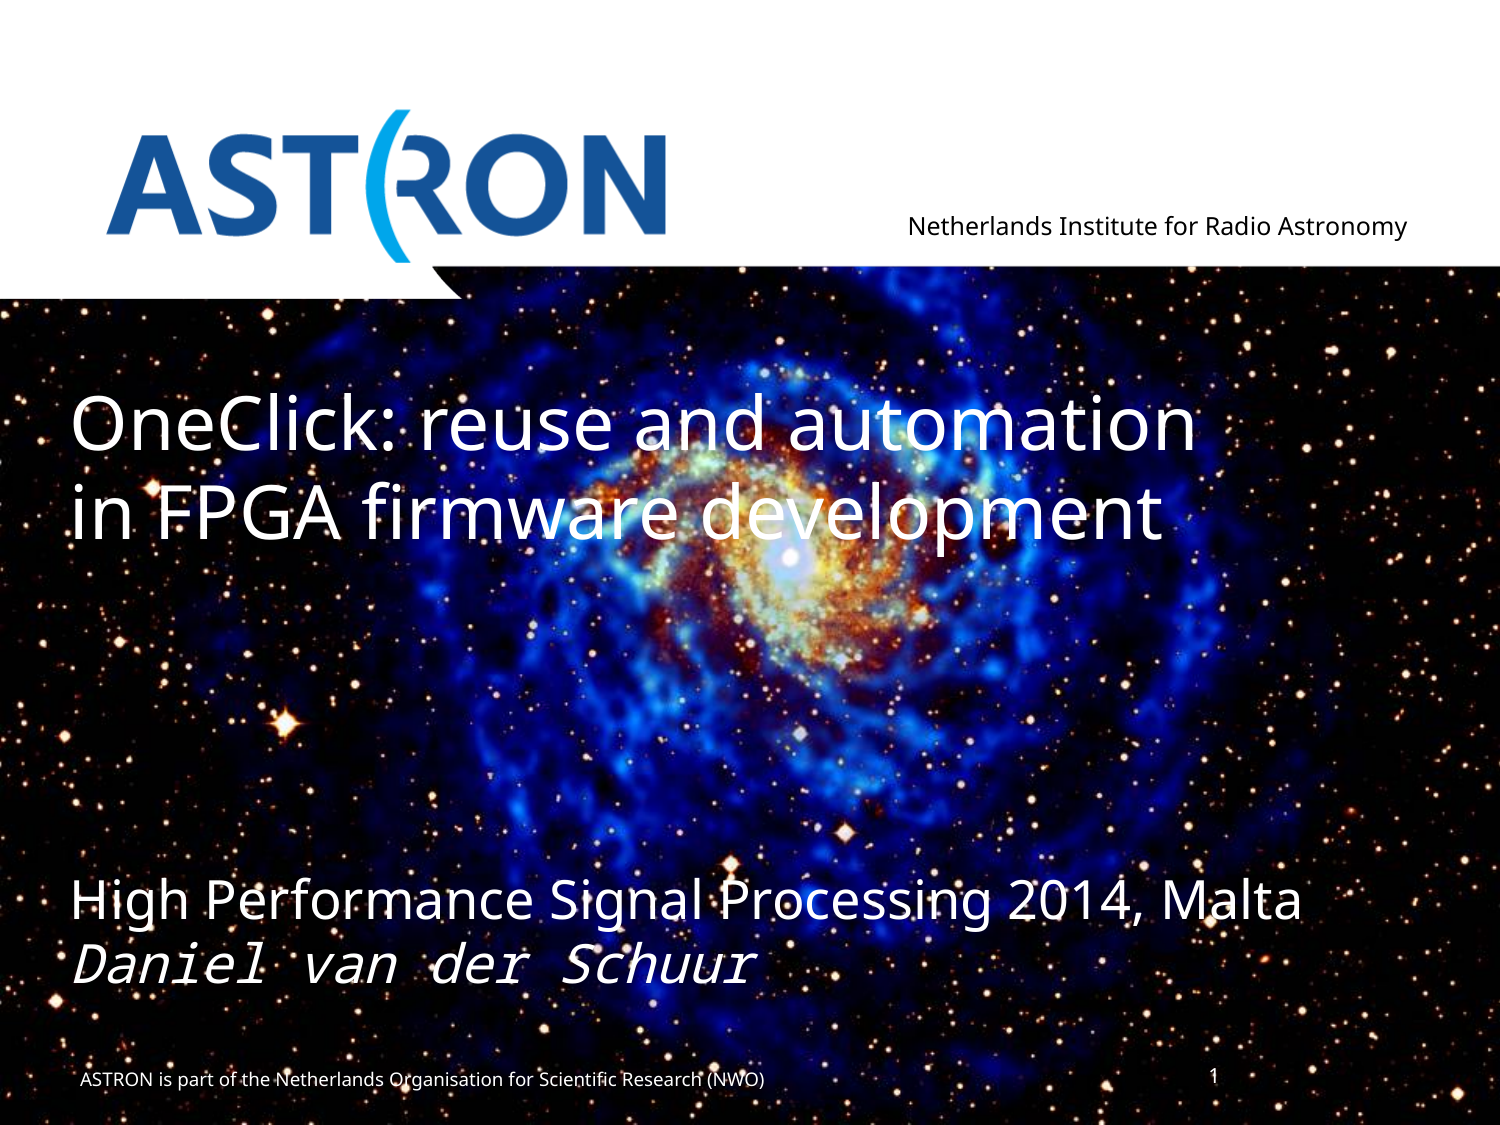

# OneClick: reuse and automation in FPGA firmware development
High Performance Signal Processing 2014, Malta
Daniel van der Schuur
1